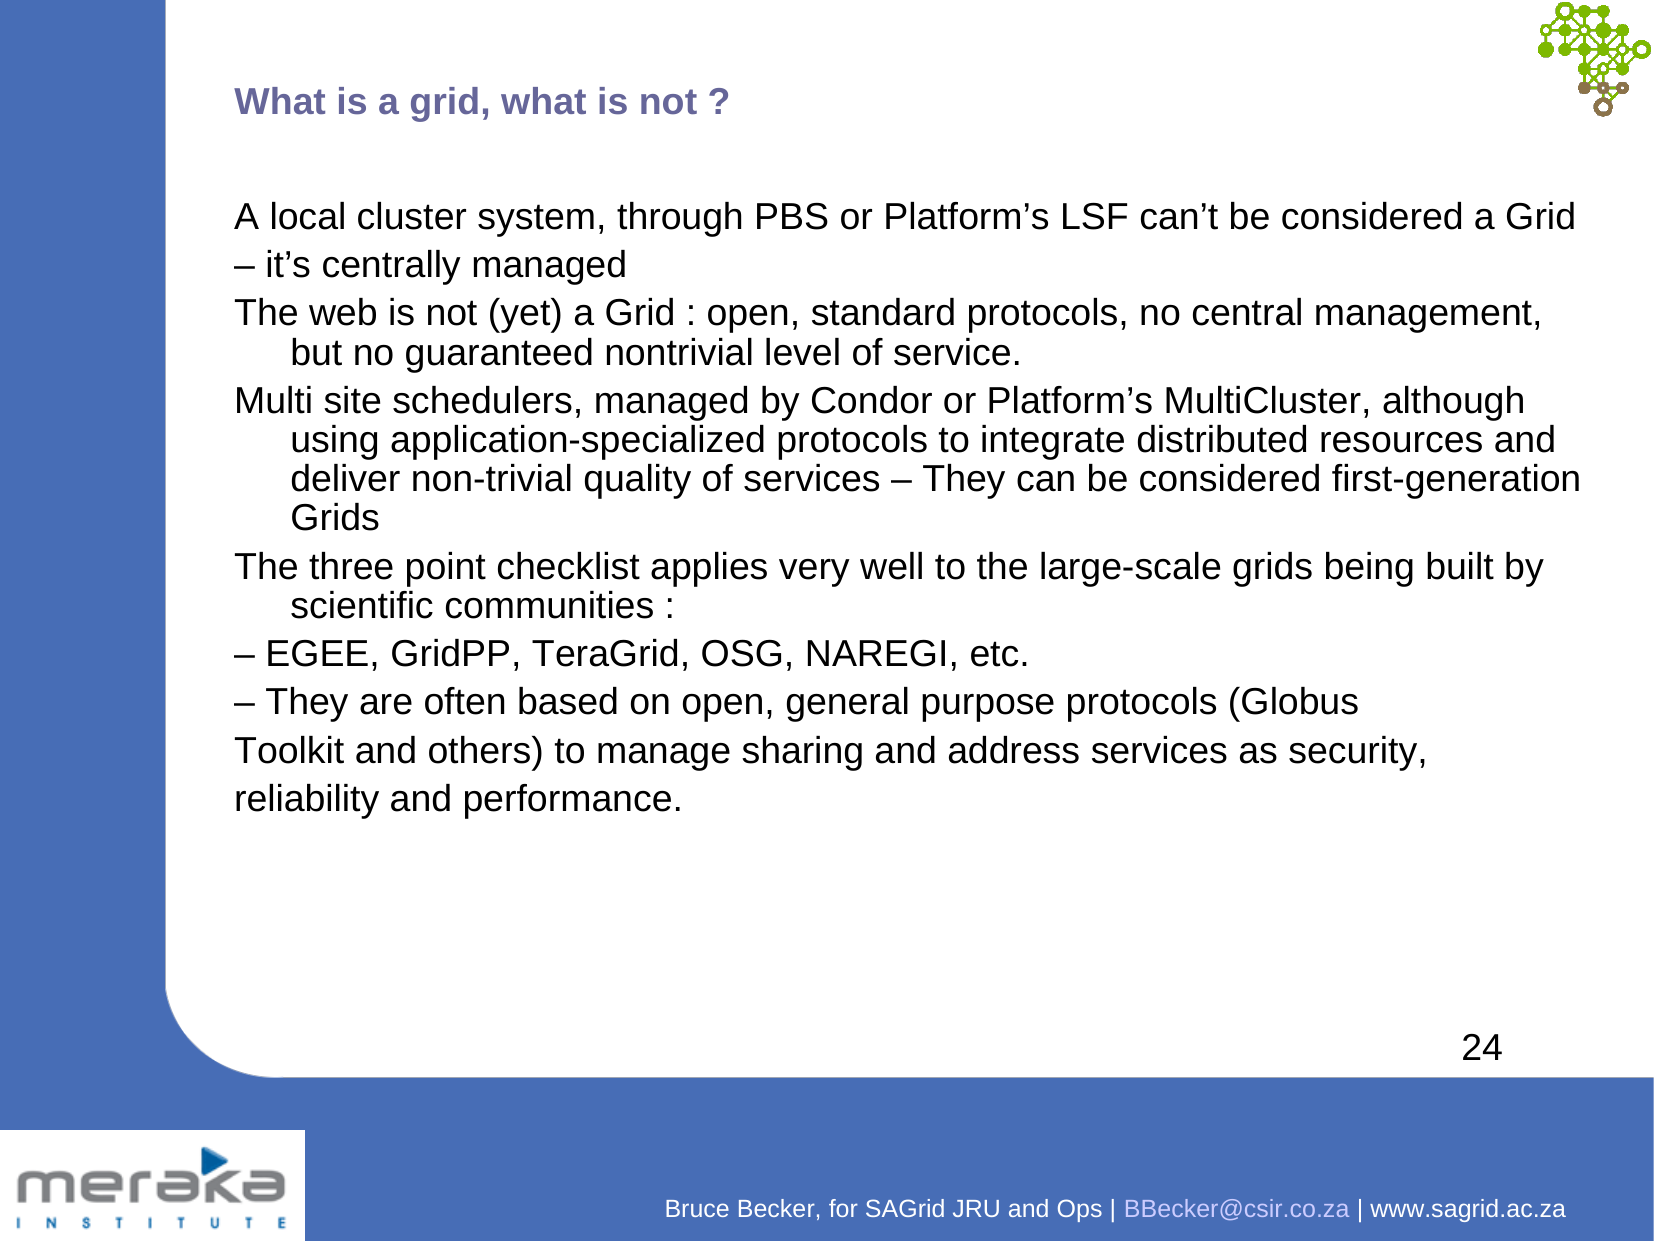

# What is a grid, what is not ?
A local cluster system, through PBS or Platform’s LSF can’t be considered a Grid
– it’s centrally managed
The web is not (yet) a Grid : open, standard protocols, no central management, but no guaranteed nontrivial level of service.
Multi site schedulers, managed by Condor or Platform’s MultiCluster, although using application-specialized protocols to integrate distributed resources and deliver non-trivial quality of services – They can be considered first-generation Grids
The three point checklist applies very well to the large-scale grids being built by scientific communities :
– EGEE, GridPP, TeraGrid, OSG, NAREGI, etc.
– They are often based on open, general purpose protocols (Globus
Toolkit and others) to manage sharing and address services as security,
reliability and performance.
24